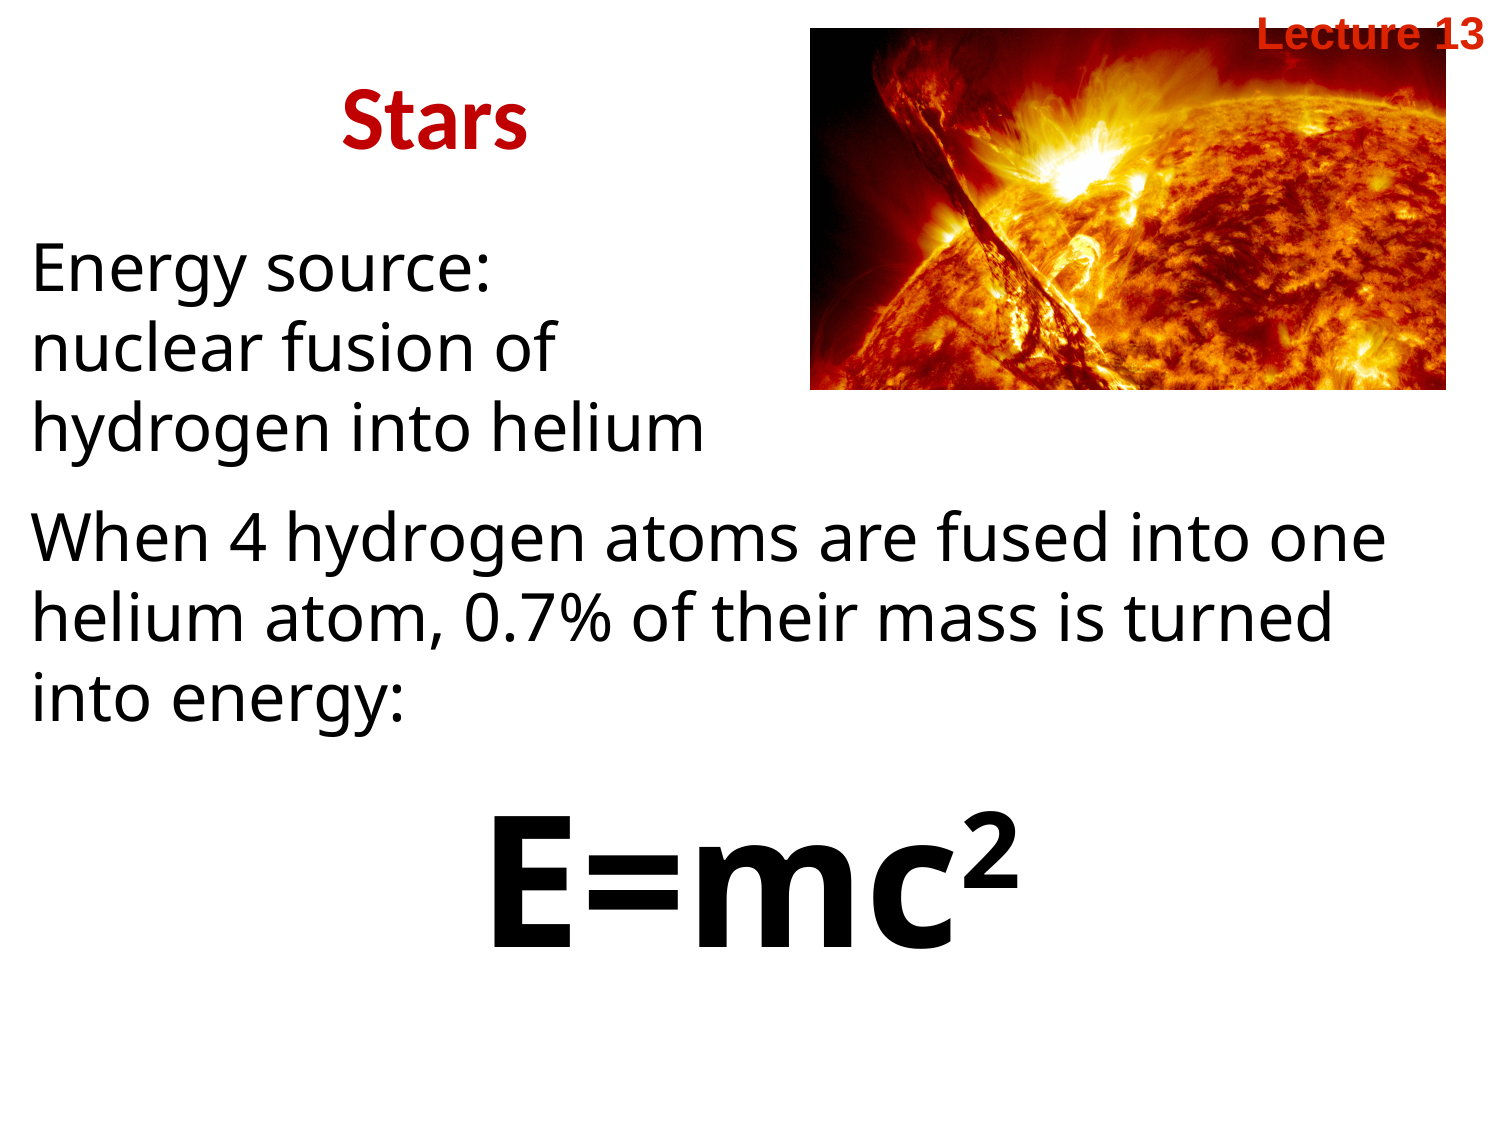

Lecture 13
# Stars
Energy source:
nuclear fusion of
hydrogen into helium
When 4 hydrogen atoms are fused into one helium atom, 0.7% of their mass is turned into energy:
E=mc2